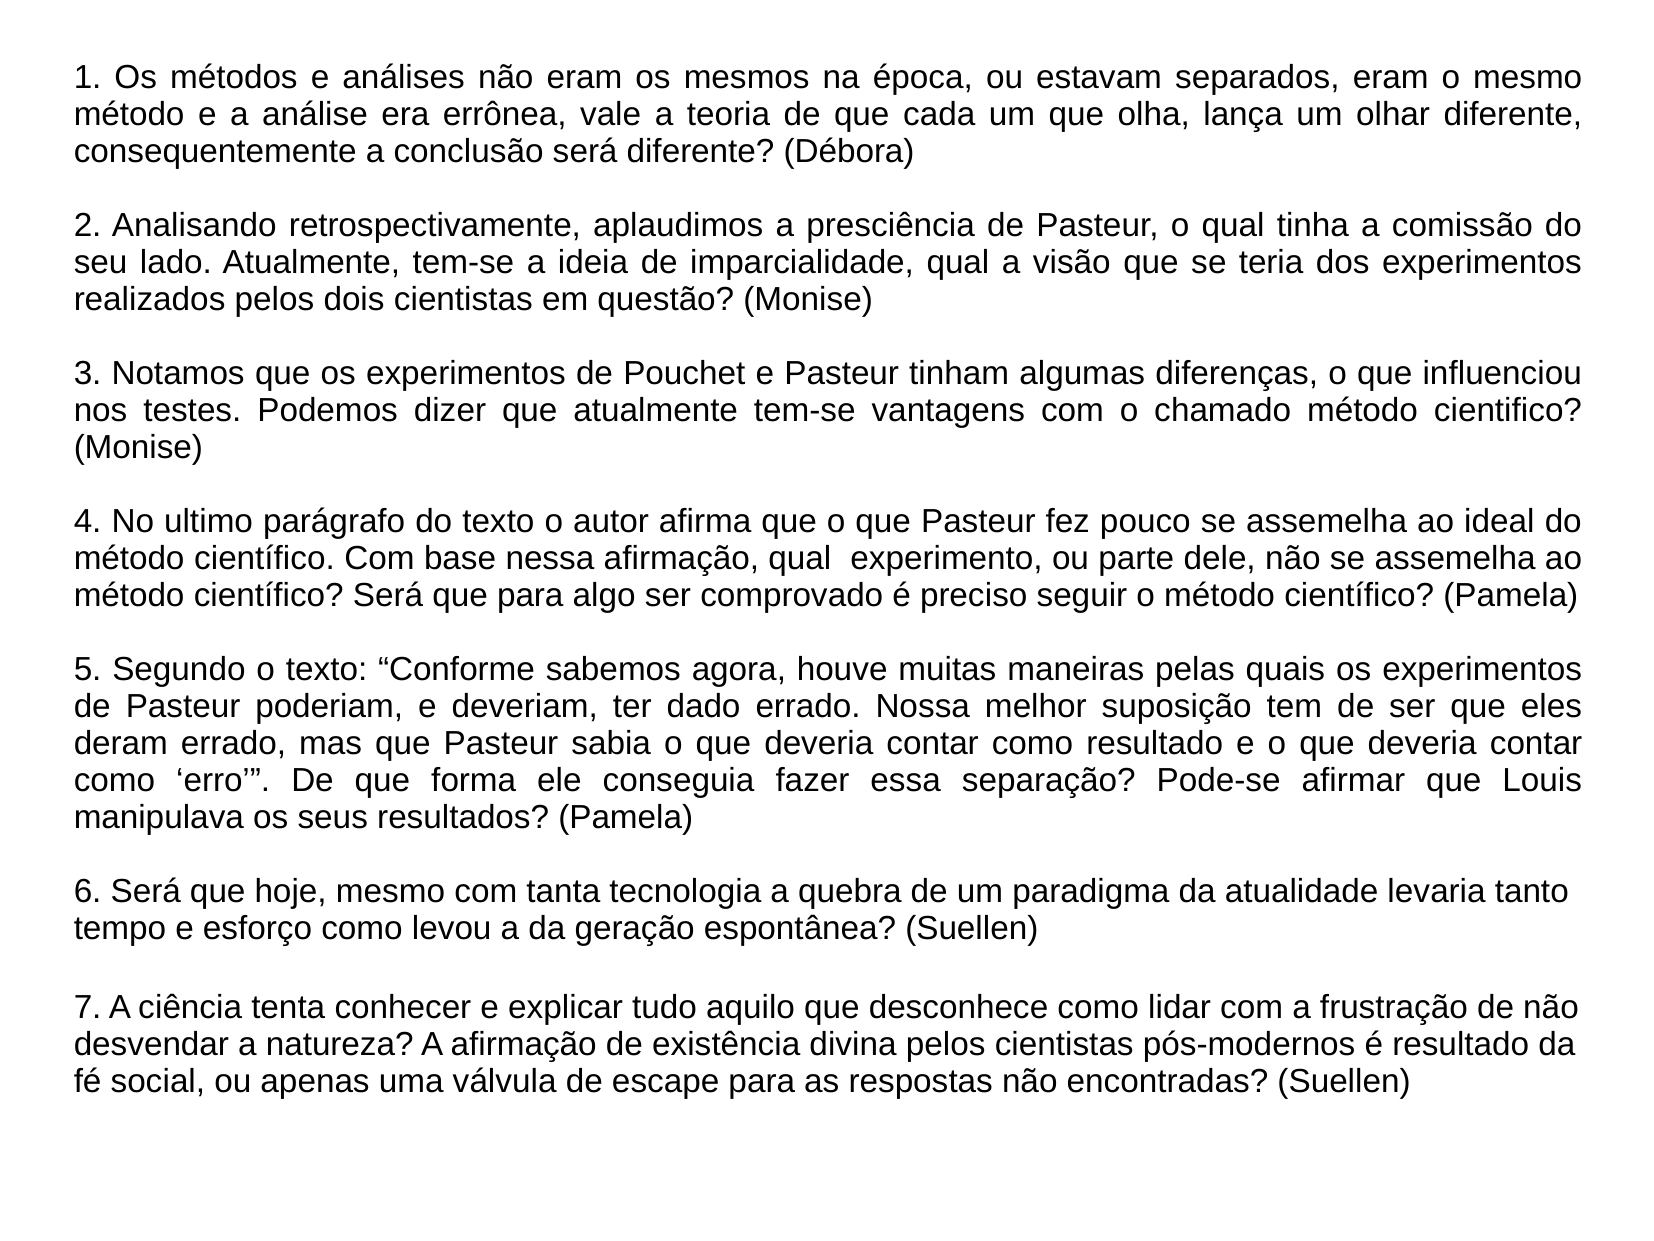

1. Os métodos e análises não eram os mesmos na época, ou estavam separados, eram o mesmo método e a análise era errônea, vale a teoria de que cada um que olha, lança um olhar diferente, consequentemente a conclusão será diferente? (Débora)
2. Analisando retrospectivamente, aplaudimos a presciência de Pasteur, o qual tinha a comissão do seu lado. Atualmente, tem-se a ideia de imparcialidade, qual a visão que se teria dos experimentos realizados pelos dois cientistas em questão? (Monise)
3. Notamos que os experimentos de Pouchet e Pasteur tinham algumas diferenças, o que influenciou nos testes. Podemos dizer que atualmente tem-se vantagens com o chamado método cientifico? (Monise)
4. No ultimo parágrafo do texto o autor afirma que o que Pasteur fez pouco se assemelha ao ideal do método científico. Com base nessa afirmação, qual experimento, ou parte dele, não se assemelha ao método científico? Será que para algo ser comprovado é preciso seguir o método científico? (Pamela)
5. Segundo o texto: “Conforme sabemos agora, houve muitas maneiras pelas quais os experimentos de Pasteur poderiam, e deveriam, ter dado errado. Nossa melhor suposição tem de ser que eles deram errado, mas que Pasteur sabia o que deveria contar como resultado e o que deveria contar como ‘erro’”. De que forma ele conseguia fazer essa separação? Pode-se afirmar que Louis manipulava os seus resultados? (Pamela)
6. Será que hoje, mesmo com tanta tecnologia a quebra de um paradigma da atualidade levaria tanto tempo e esforço como levou a da geração espontânea? (Suellen)
7. A ciência tenta conhecer e explicar tudo aquilo que desconhece como lidar com a frustração de não desvendar a natureza? A afirmação de existência divina pelos cientistas pós-modernos é resultado da fé social, ou apenas uma válvula de escape para as respostas não encontradas? (Suellen)